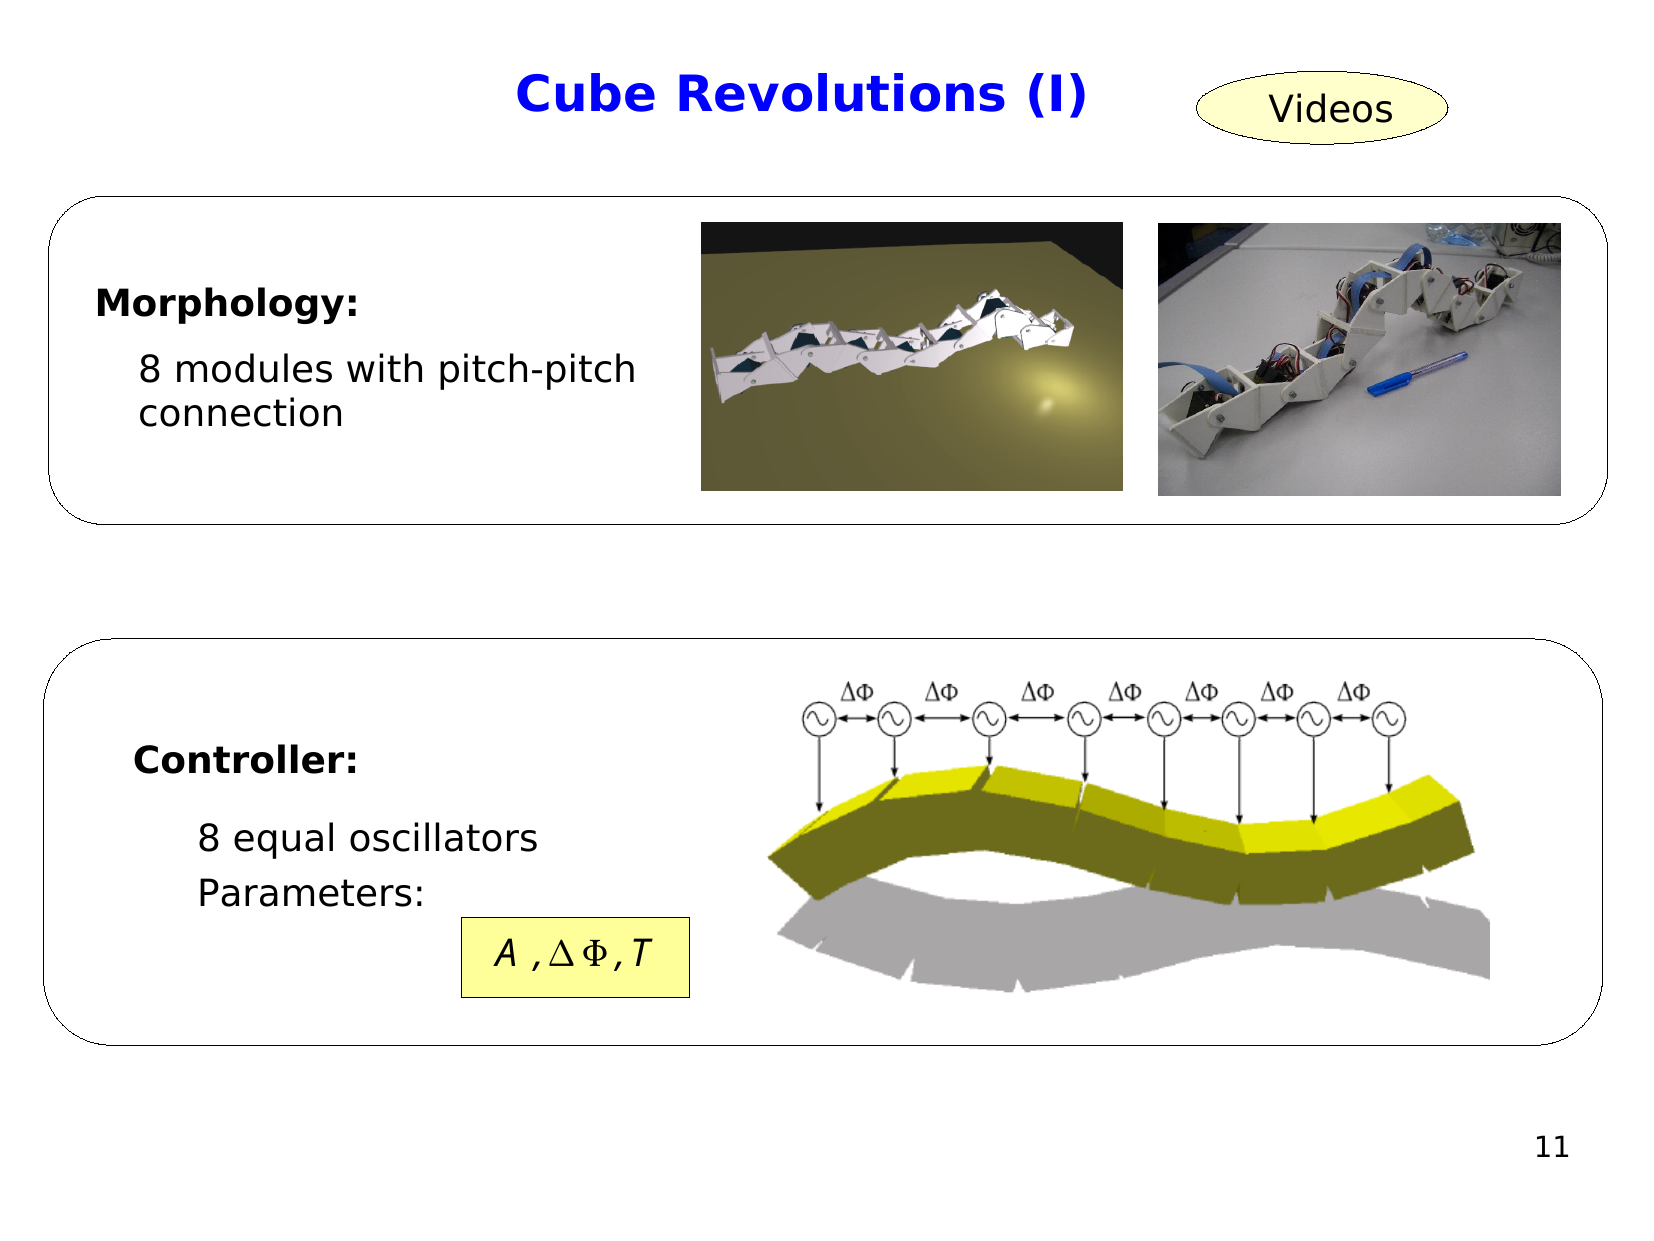

Cube Revolutions (I)
Videos
 Morphology:
8 modules with pitch-pitch connection
 Controller:
 8 equal oscillators
 Parameters:
11